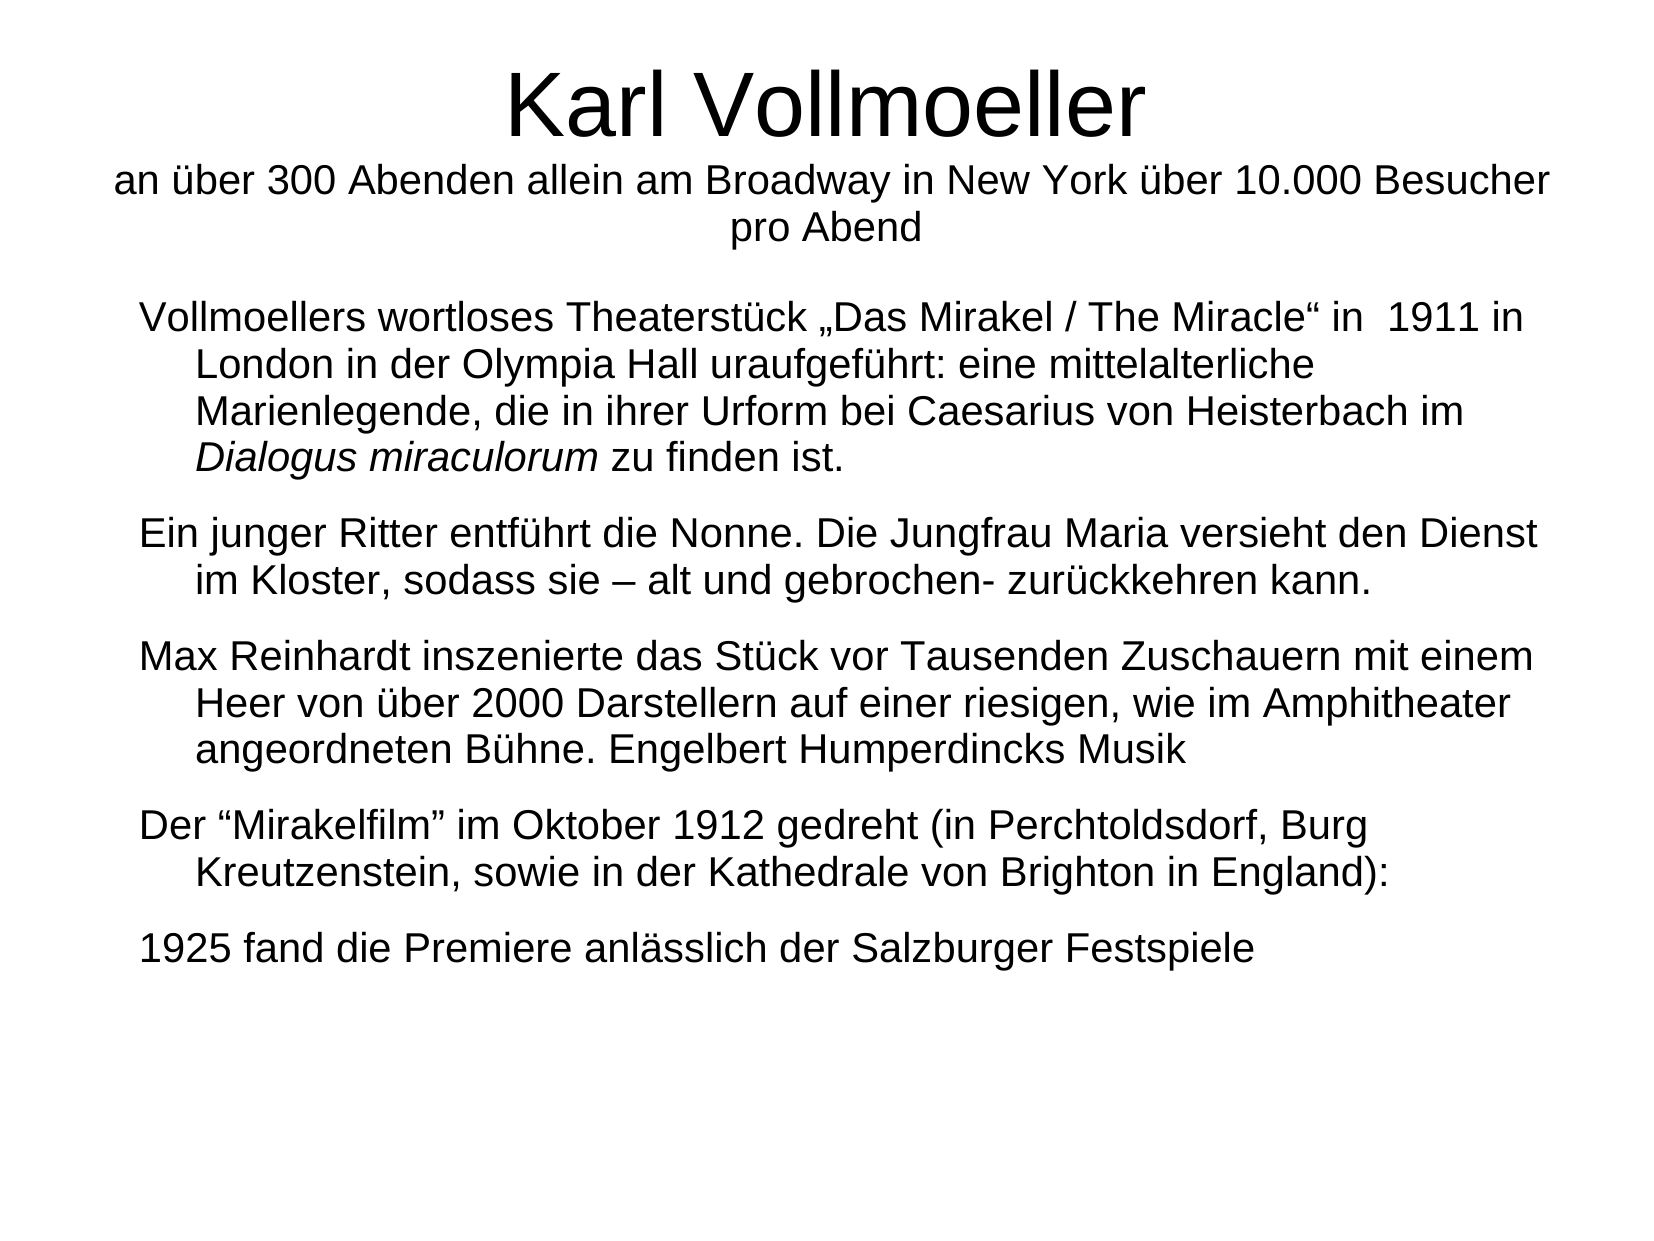

# Karl Vollmoeller an über 300 Abenden allein am Broadway in New York über 10.000 Besucher pro Abend
Vollmoellers wortloses Theaterstück „Das Mirakel / The Miracle“ in 1911 in London in der Olympia Hall uraufgeführt: eine mittelalterliche Marienlegende, die in ihrer Urform bei Caesarius von Heisterbach im Dialogus miraculorum zu finden ist.
Ein junger Ritter entführt die Nonne. Die Jungfrau Maria versieht den Dienst im Kloster, sodass sie – alt und gebrochen- zurückkehren kann.
Max Reinhardt inszenierte das Stück vor Tausenden Zuschauern mit einem Heer von über 2000 Darstellern auf einer riesigen, wie im Amphitheater angeordneten Bühne. Engelbert Humperdincks Musik
Der “Mirakelfilm” im Oktober 1912 gedreht (in Perchtoldsdorf, Burg Kreutzenstein, sowie in der Kathedrale von Brighton in England):
1925 fand die Premiere anlässlich der Salzburger Festspiele